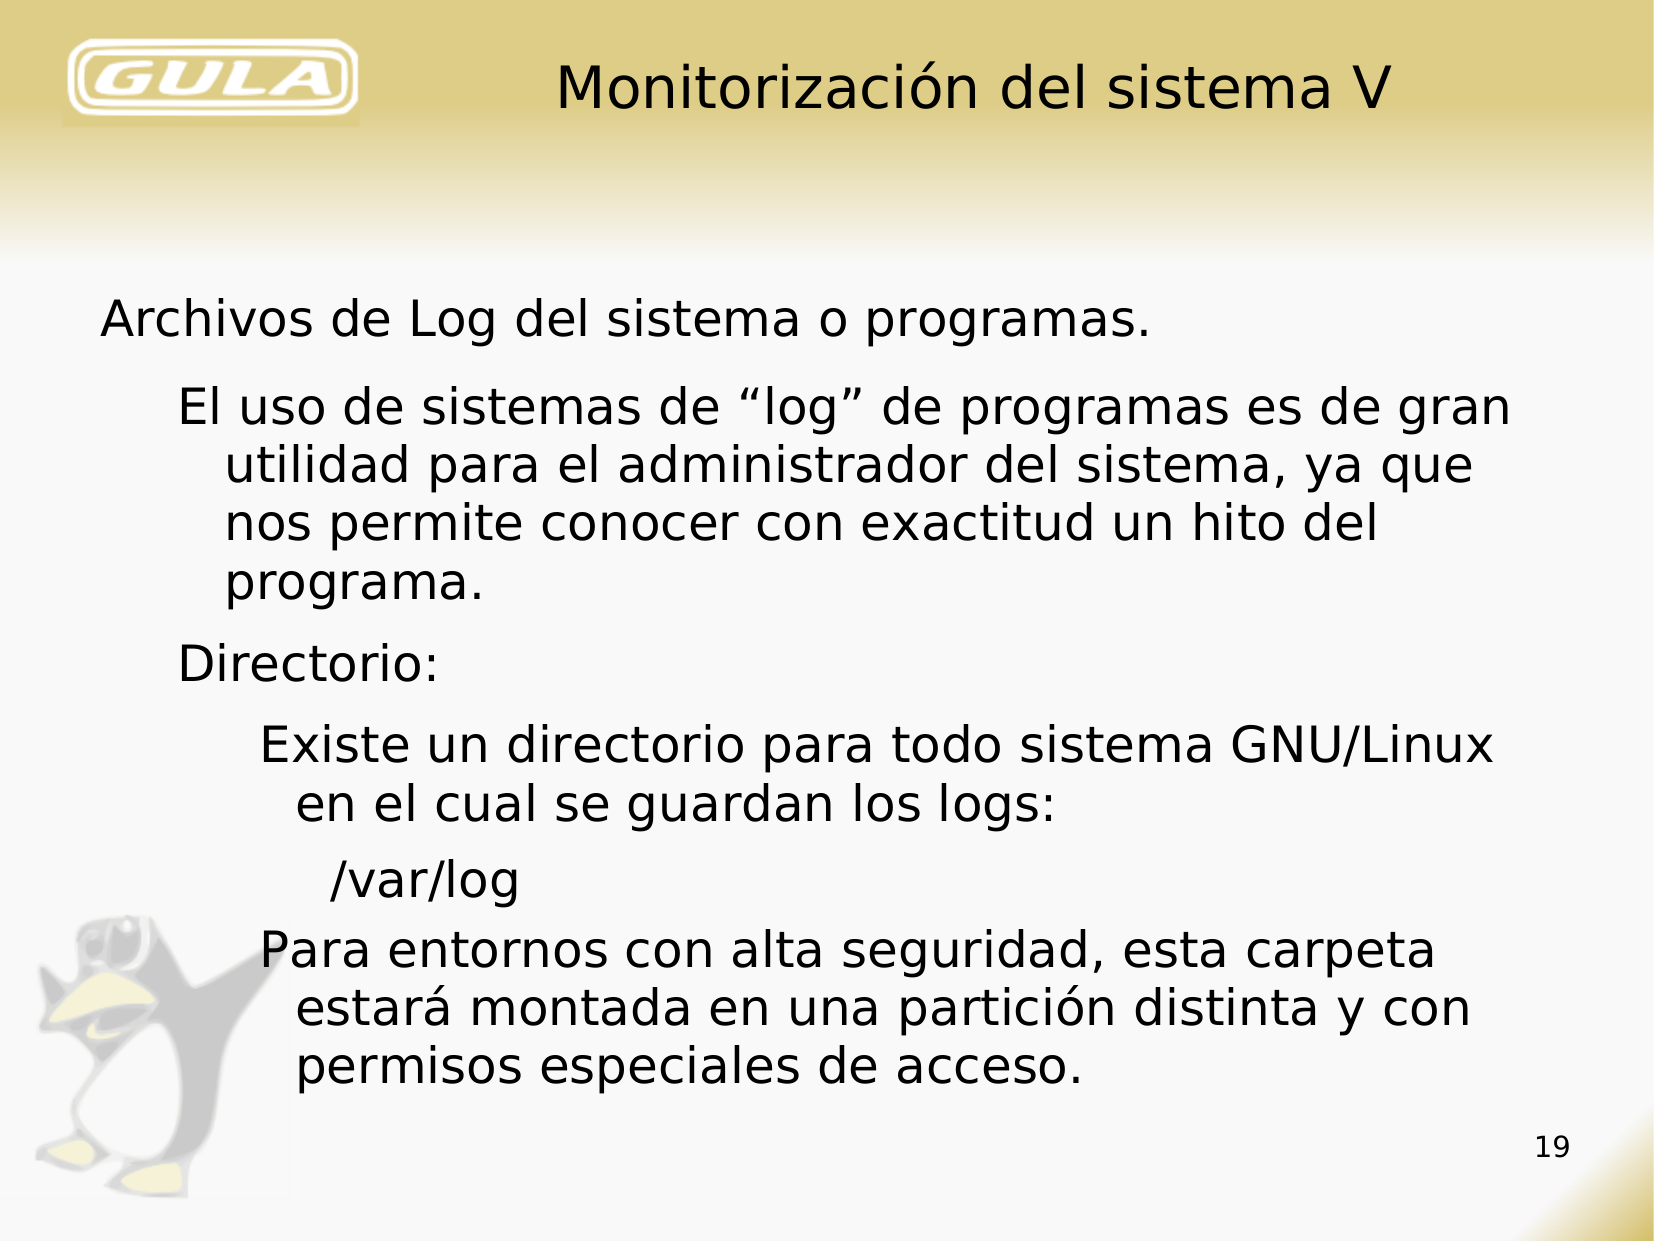

Monitorización del sistema V
# Archivos de Log del sistema o programas.
El uso de sistemas de “log” de programas es de gran utilidad para el administrador del sistema, ya que nos permite conocer con exactitud un hito del programa.
Directorio:
Existe un directorio para todo sistema GNU/Linux en el cual se guardan los logs:
/var/log
Para entornos con alta seguridad, esta carpeta estará montada en una partición distinta y con permisos especiales de acceso.
19